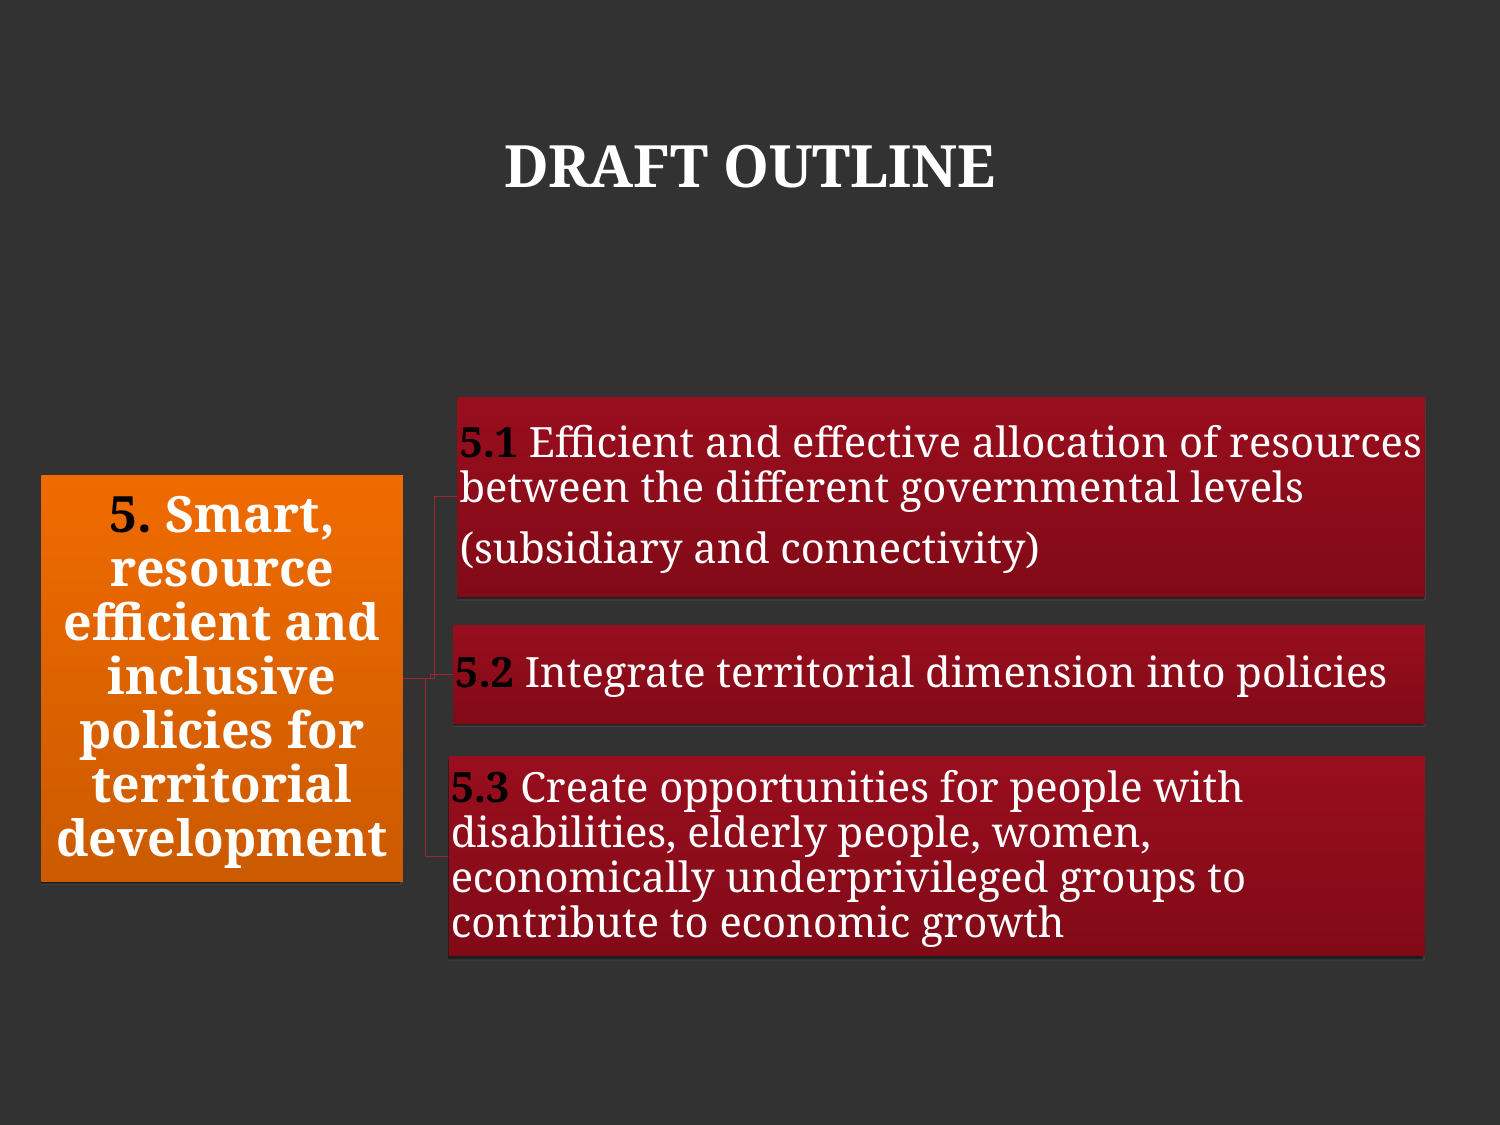

# DRAFT OUTLINE
5.1 Efficient and effective allocation of resources between the different governmental levels
(subsidiary and connectivity)
5. Smart, resource efficient and inclusive policies for territorial development
5.2 Integrate territorial dimension into policies
5.3 Create opportunities for people with disabilities, elderly people, women, economically underprivileged groups to contribute to economic growth